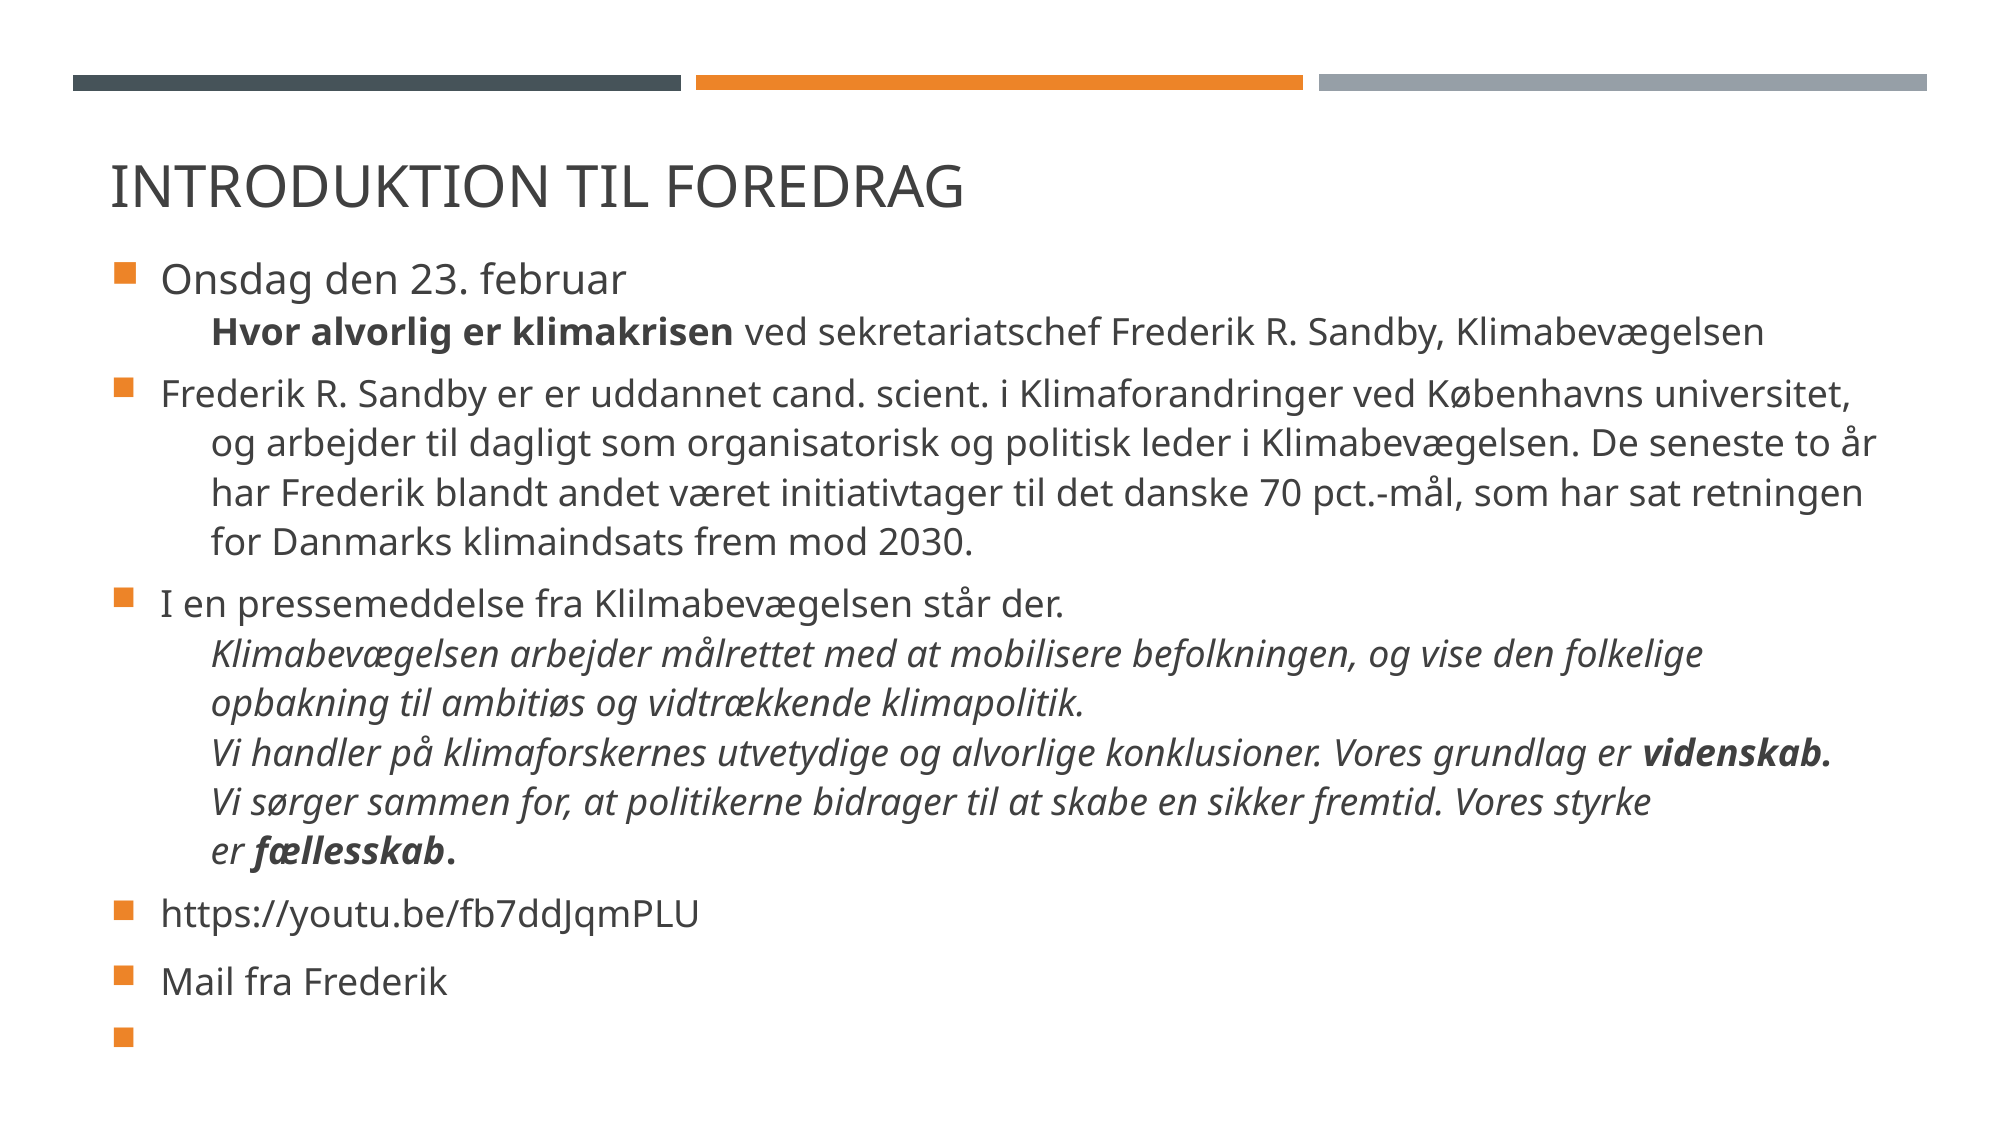

# Introduktion til foredrag
Onsdag den 23. februar
Hvor alvorlig er klimakrisen ved sekretariatschef Frederik R. Sandby, Klimabevægelsen
Frederik R. Sandby er er uddannet cand. scient. i Klimaforandringer ved Københavns universitet, og arbejder til dagligt som organisatorisk og politisk leder i Klimabevægelsen. De seneste to år har Frederik blandt andet været initiativtager til det danske 70 pct.-mål, som har sat retningen for Danmarks klimaindsats frem mod 2030.
I en pressemeddelse fra Klilmabevægelsen står der.
Klimabevægelsen arbejder målrettet med at mobilisere befolkningen, og vise den folkelige opbakning til ambitiøs og vidtrækkende klimapolitik.
Vi handler på klimaforskernes utvetydige og alvorlige konklusioner. Vores grundlag er videnskab.
Vi sørger sammen for, at politikerne bidrager til at skabe en sikker fremtid. Vores styrke er fællesskab.
https://youtu.be/fb7ddJqmPLU
Mail fra Frederik